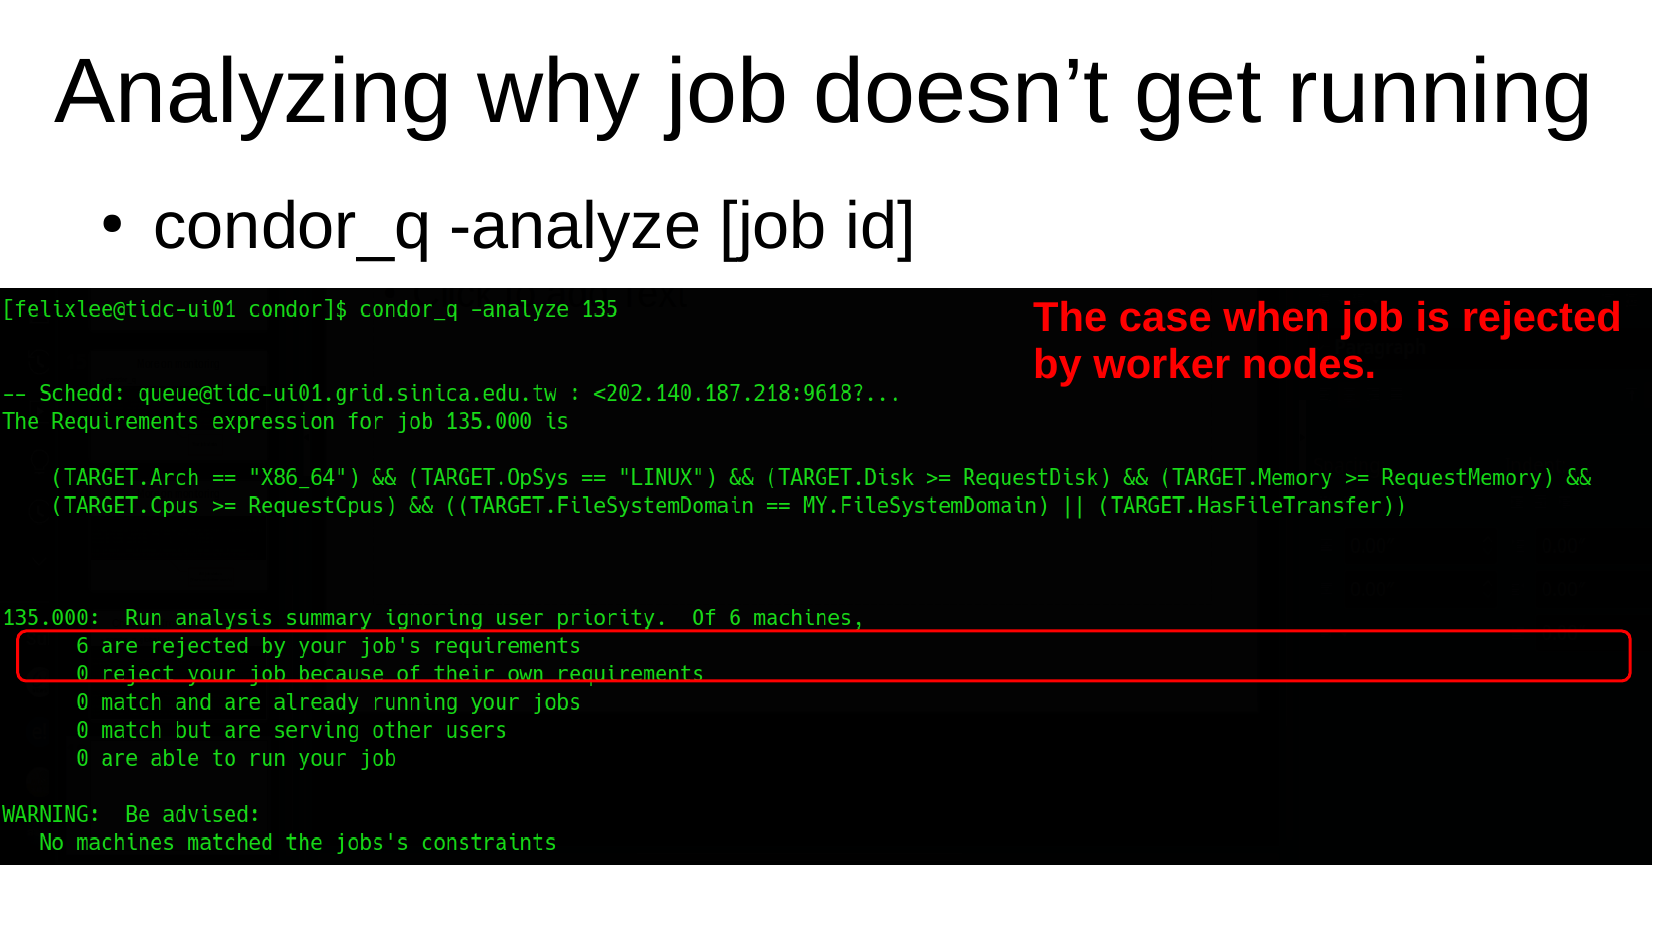

# Analyzing why job doesn’t get running
condor_q -analyze [job id]
The case when job is rejected by worker nodes.